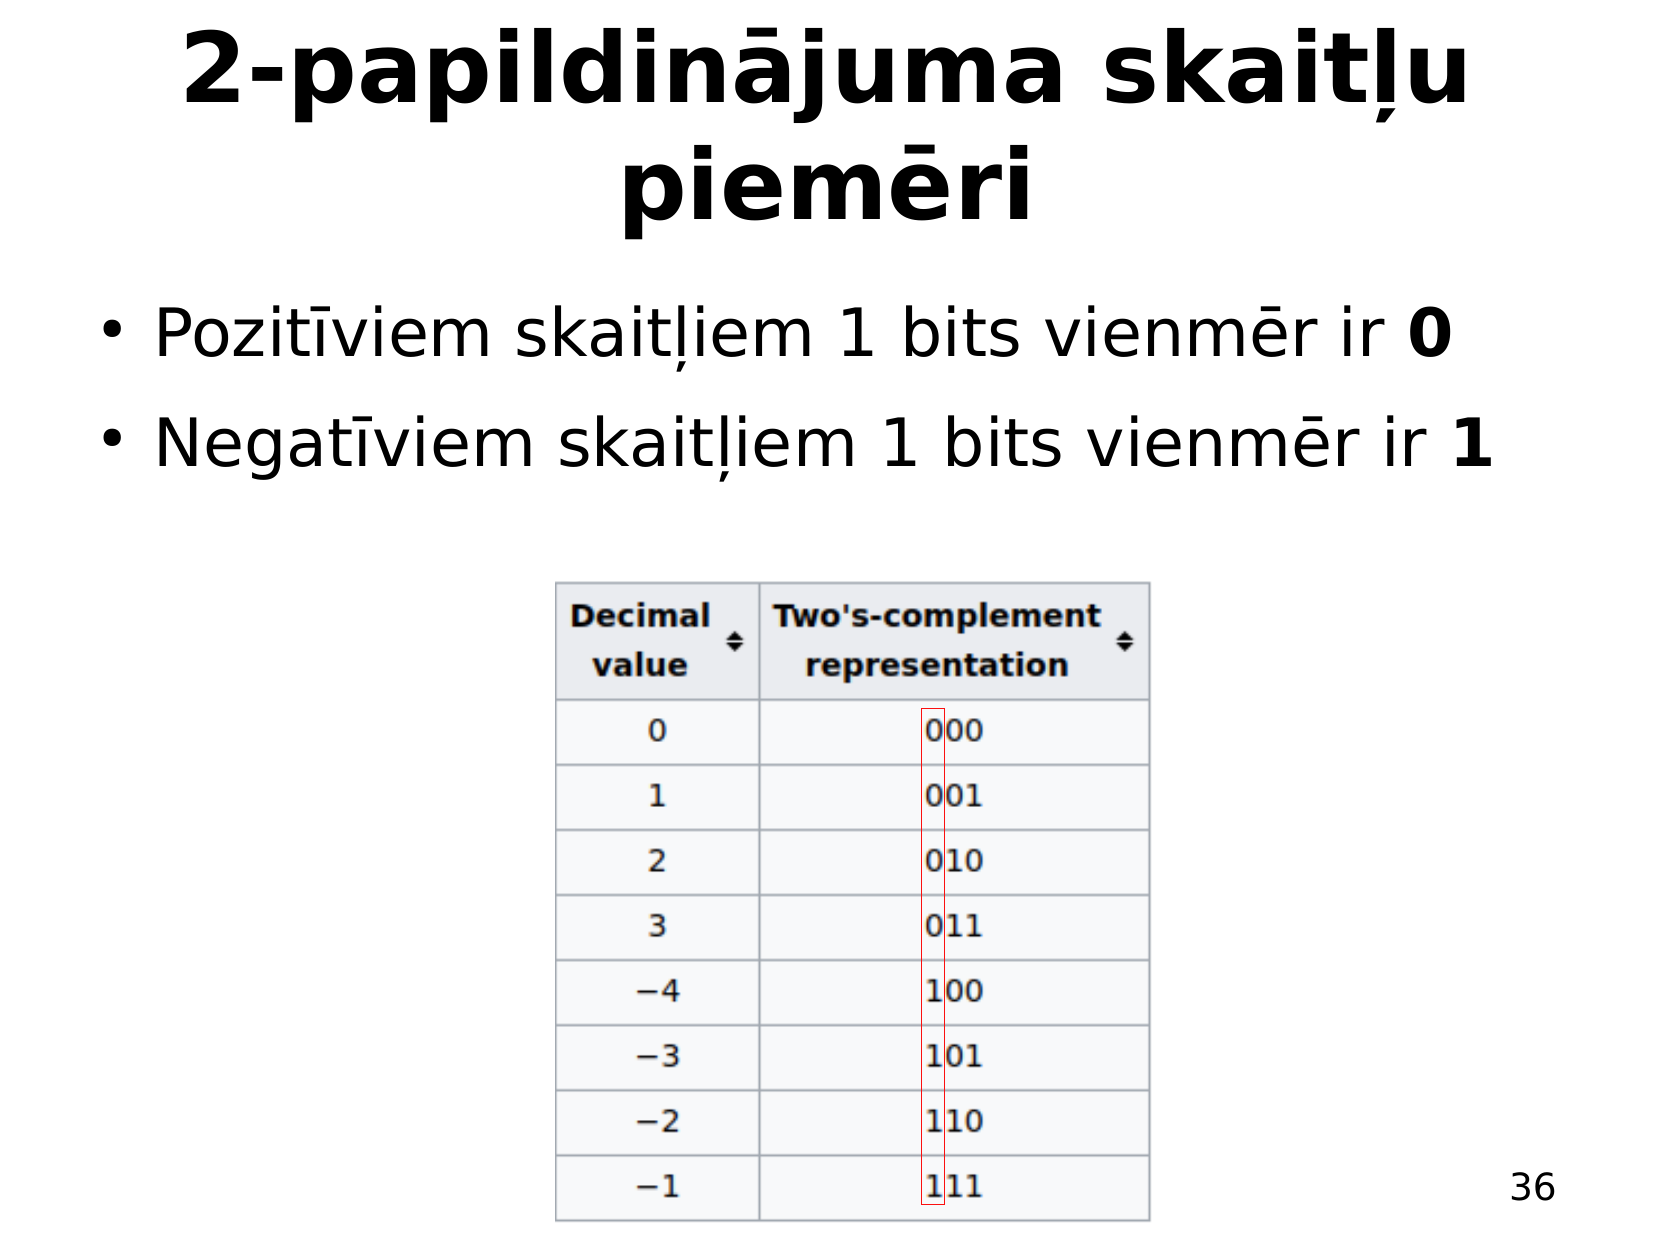

# 2-papildinājuma skaitļu piemēri
Pozitīviem skaitļiem 1 bits vienmēr ir 0
Negatīviem skaitļiem 1 bits vienmēr ir 1